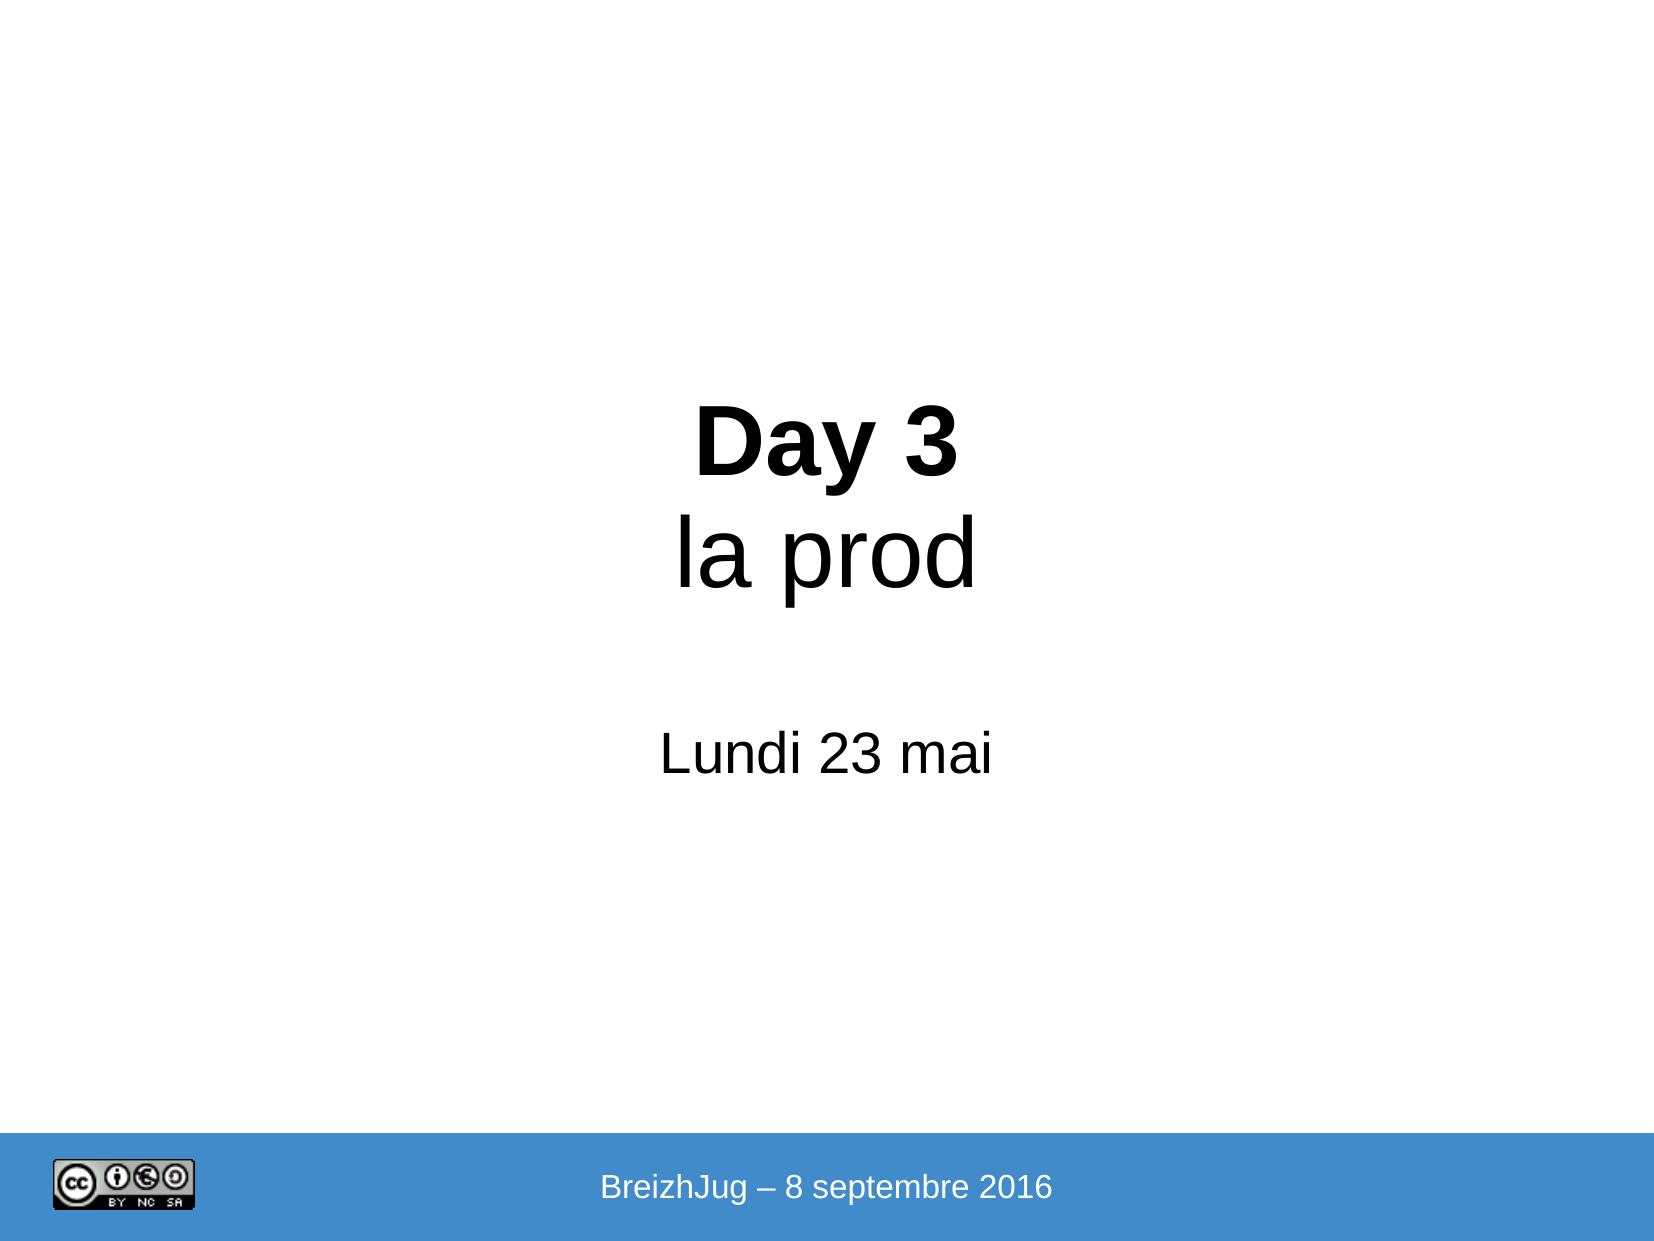

# Day 3
la prod
Lundi 23 mai